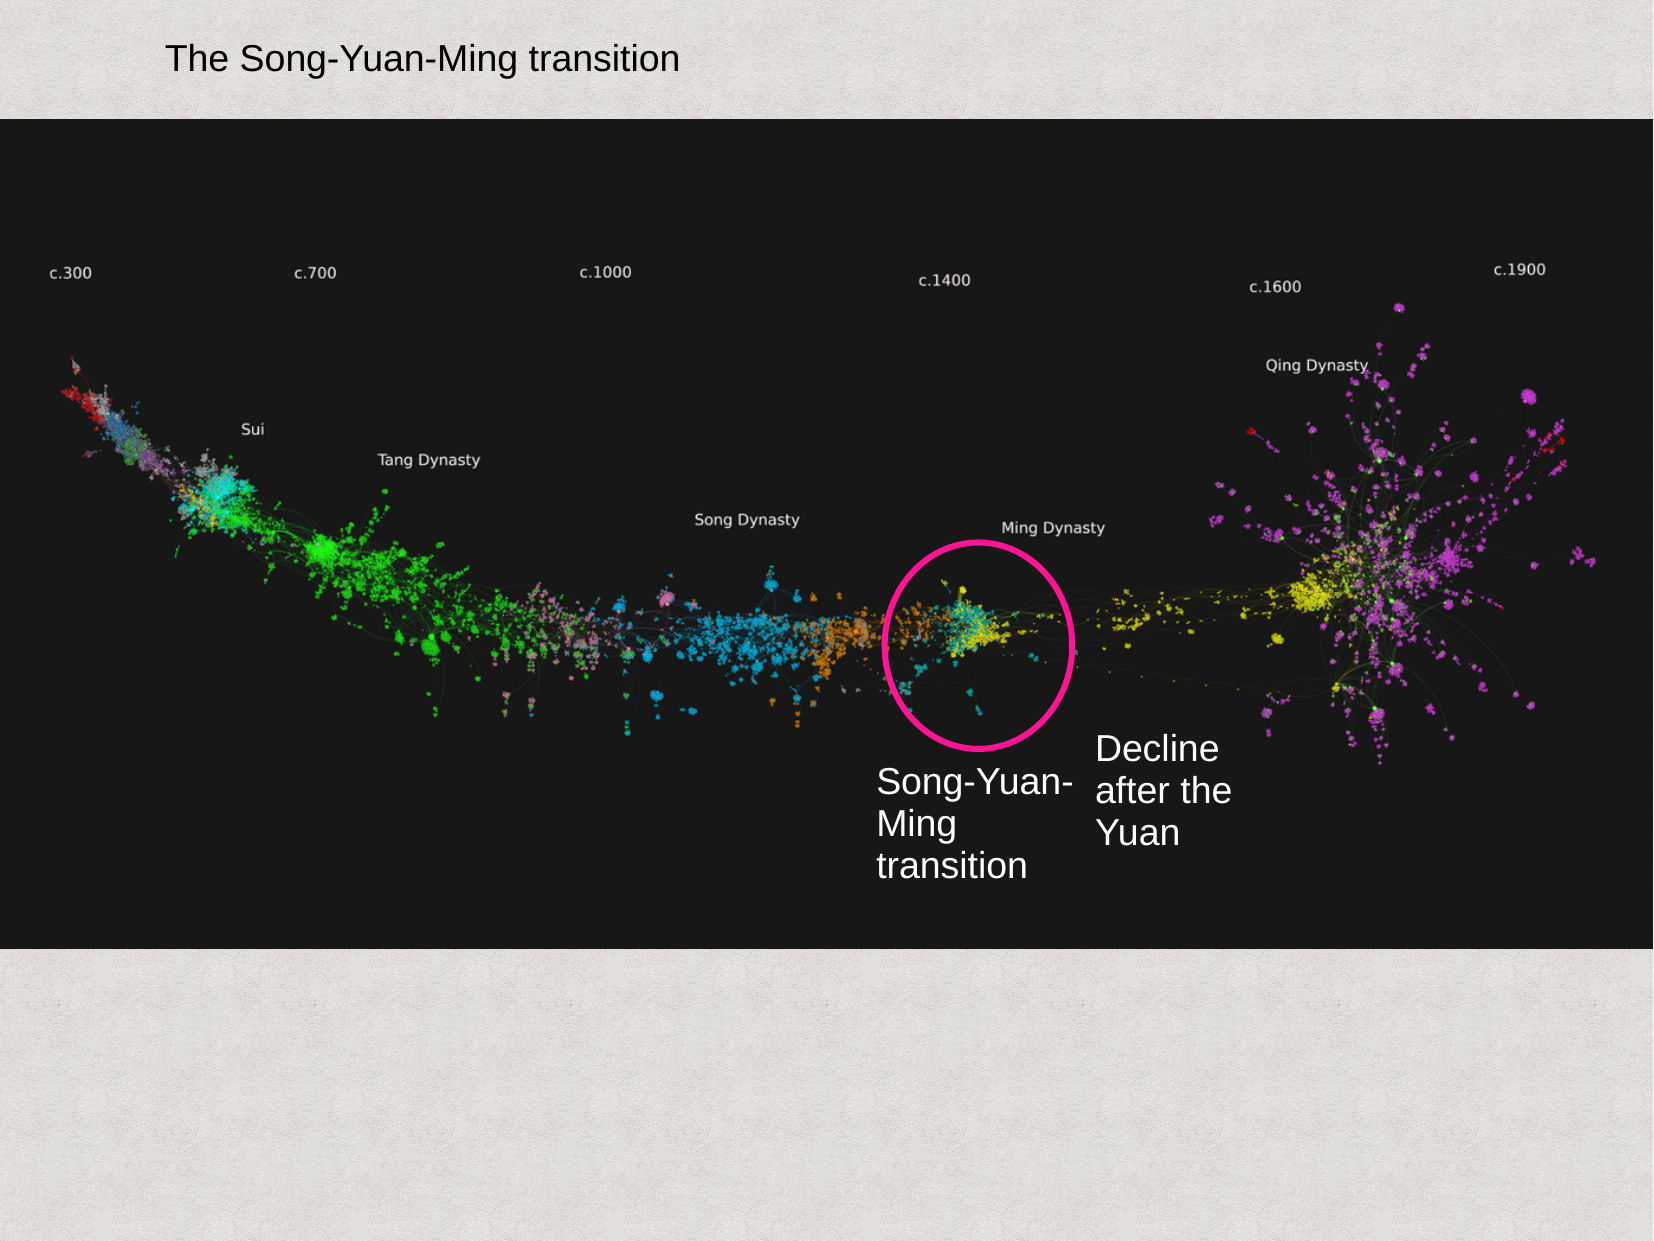

The Song-Yuan-Ming transition
Decline after the Yuan
Song-Yuan-Ming transition